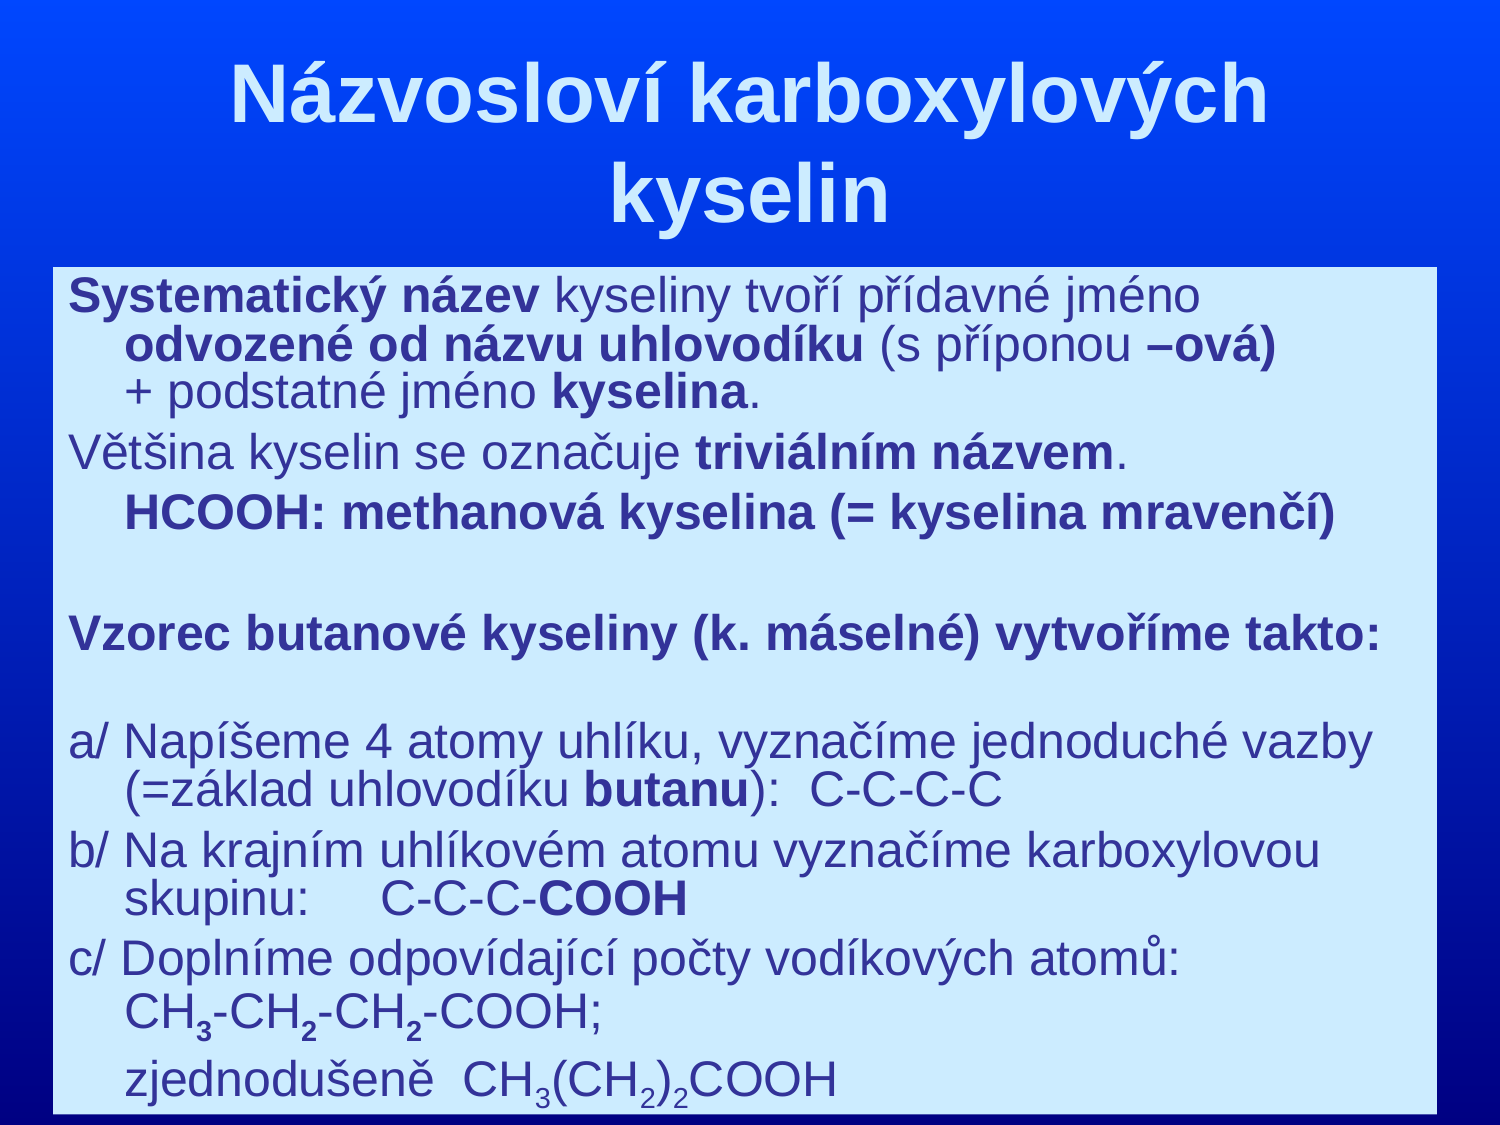

# Názvosloví karboxylových kyselin
Systematický název kyseliny tvoří přídavné jméno odvozené od názvu uhlovodíku (s příponou –ová) + podstatné jméno kyselina.
Většina kyselin se označuje triviálním názvem.
	HCOOH: methanová kyselina (= kyselina mravenčí)
Vzorec butanové kyseliny (k. máselné) vytvoříme takto:
a/ Napíšeme 4 atomy uhlíku, vyznačíme jednoduché vazby (=základ uhlovodíku butanu): C-C-C-C
b/ Na krajním uhlíkovém atomu vyznačíme karboxylovou skupinu: C-C-C-COOH
c/ Doplníme odpovídající počty vodíkových atomů: CH3-CH2-CH2-COOH;
 zjednodušeně CH3(CH2)2COOH